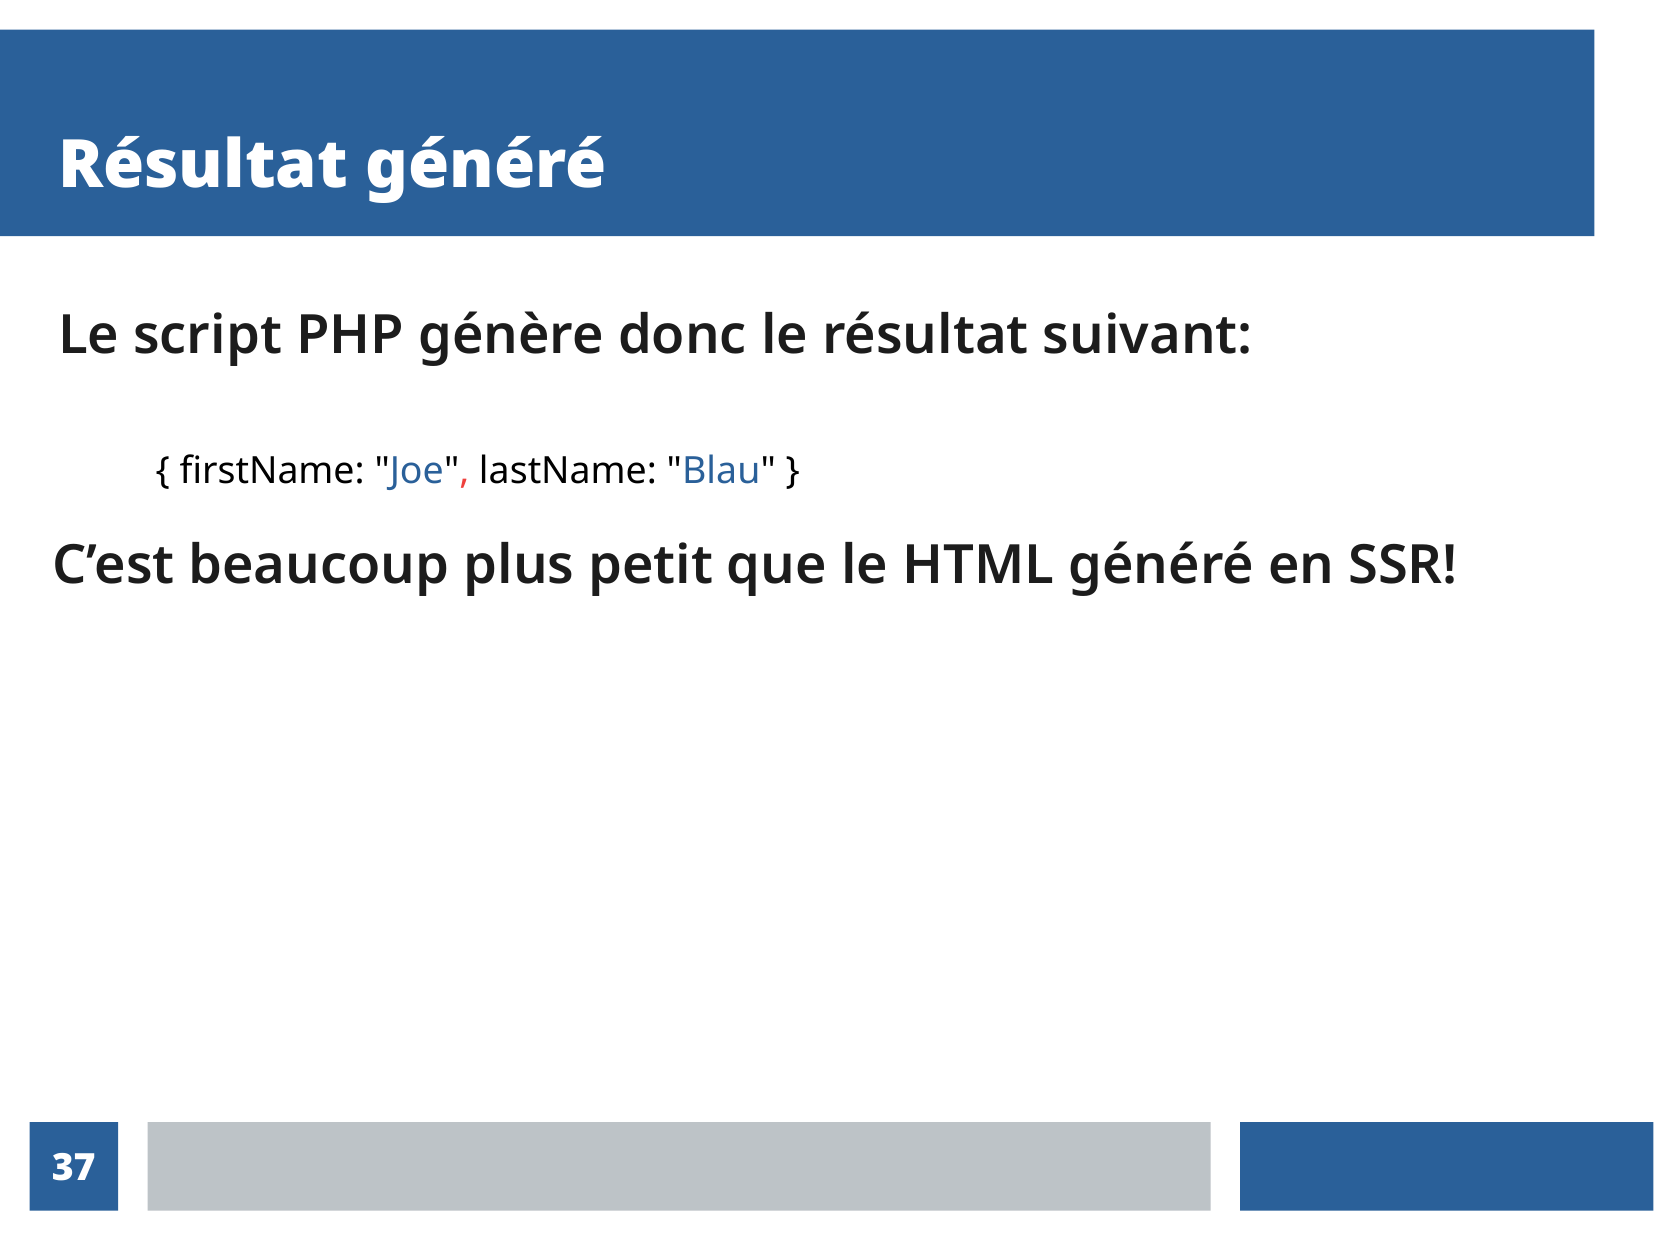

# Résultat généré
Le script PHP génère donc le résultat suivant:
{ firstName: "Joe", lastName: "Blau" }
C’est beaucoup plus petit que le HTML généré en SSR!
37